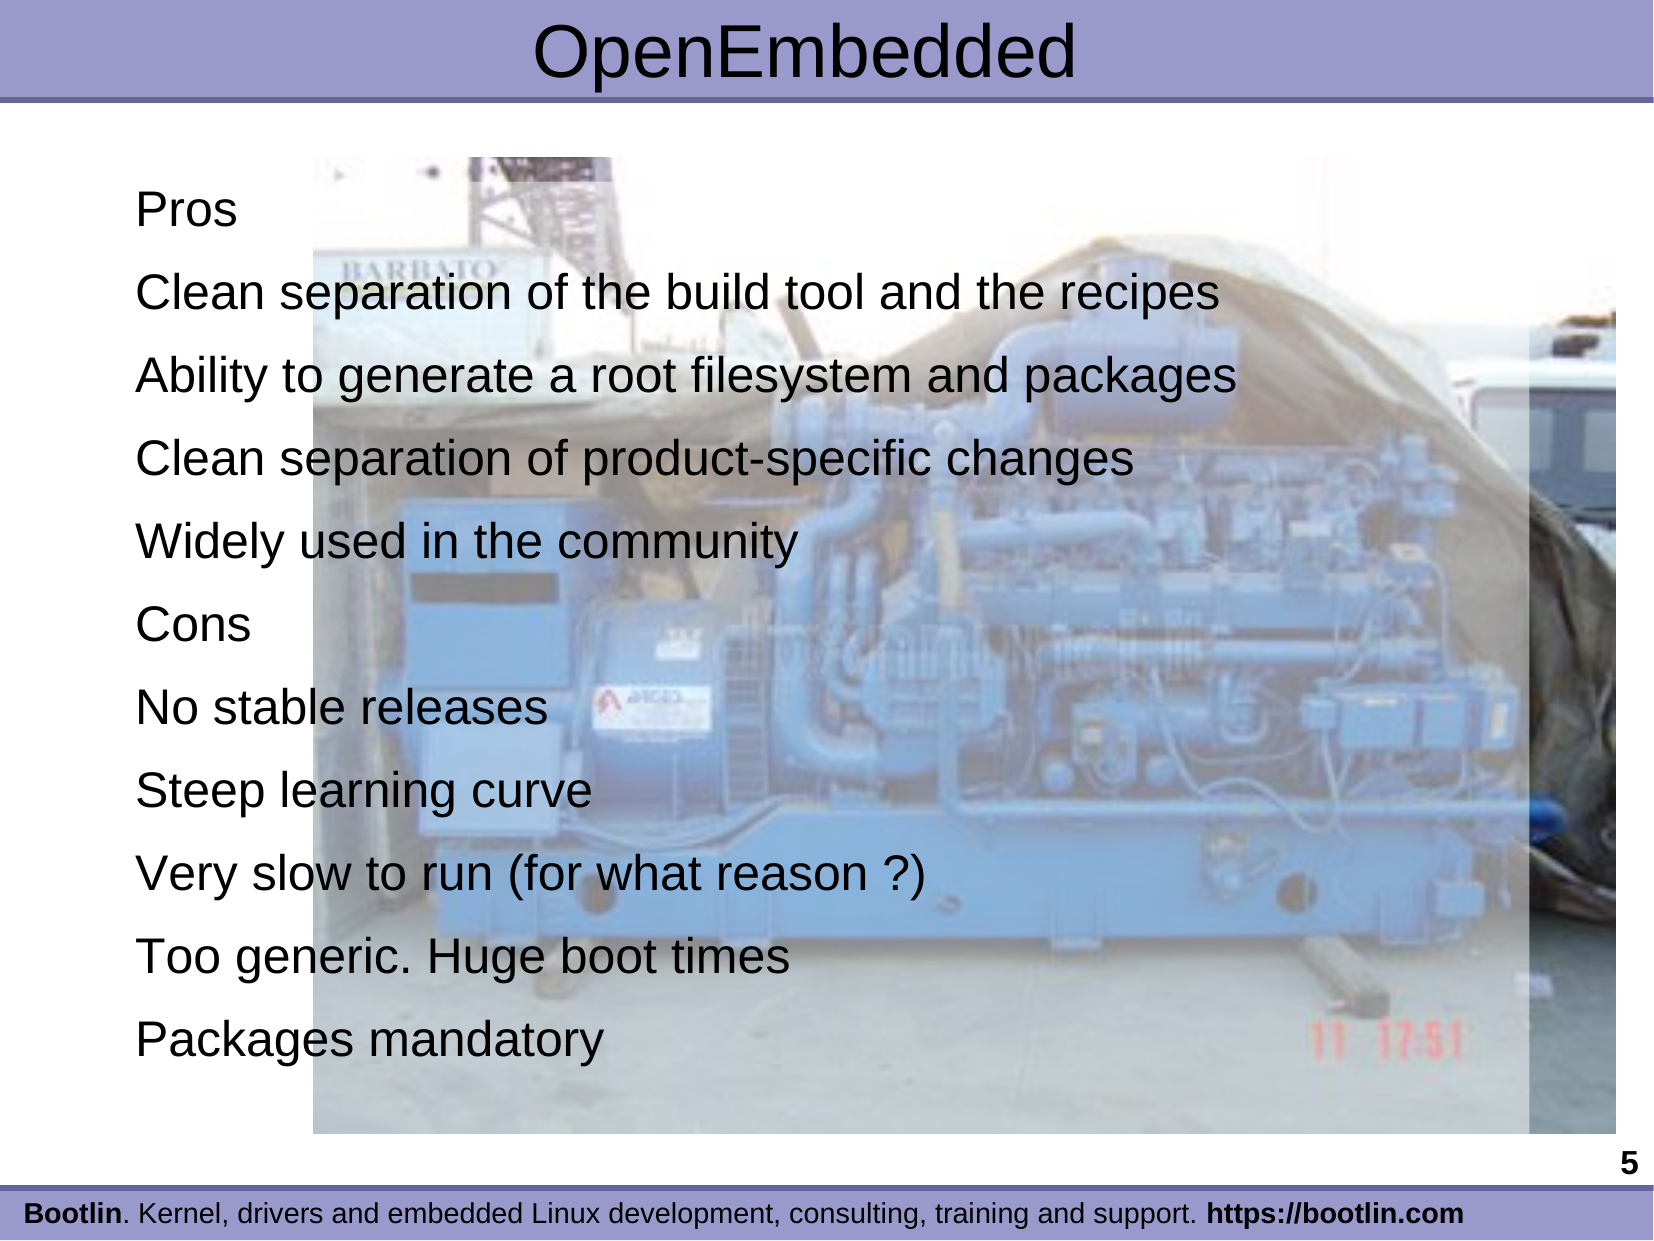

# OpenEmbedded
Pros
Clean separation of the build tool and the recipes
Ability to generate a root filesystem and packages
Clean separation of product-specific changes
Widely used in the community
Cons
No stable releases
Steep learning curve
Very slow to run (for what reason ?)
Too generic. Huge boot times
Packages mandatory